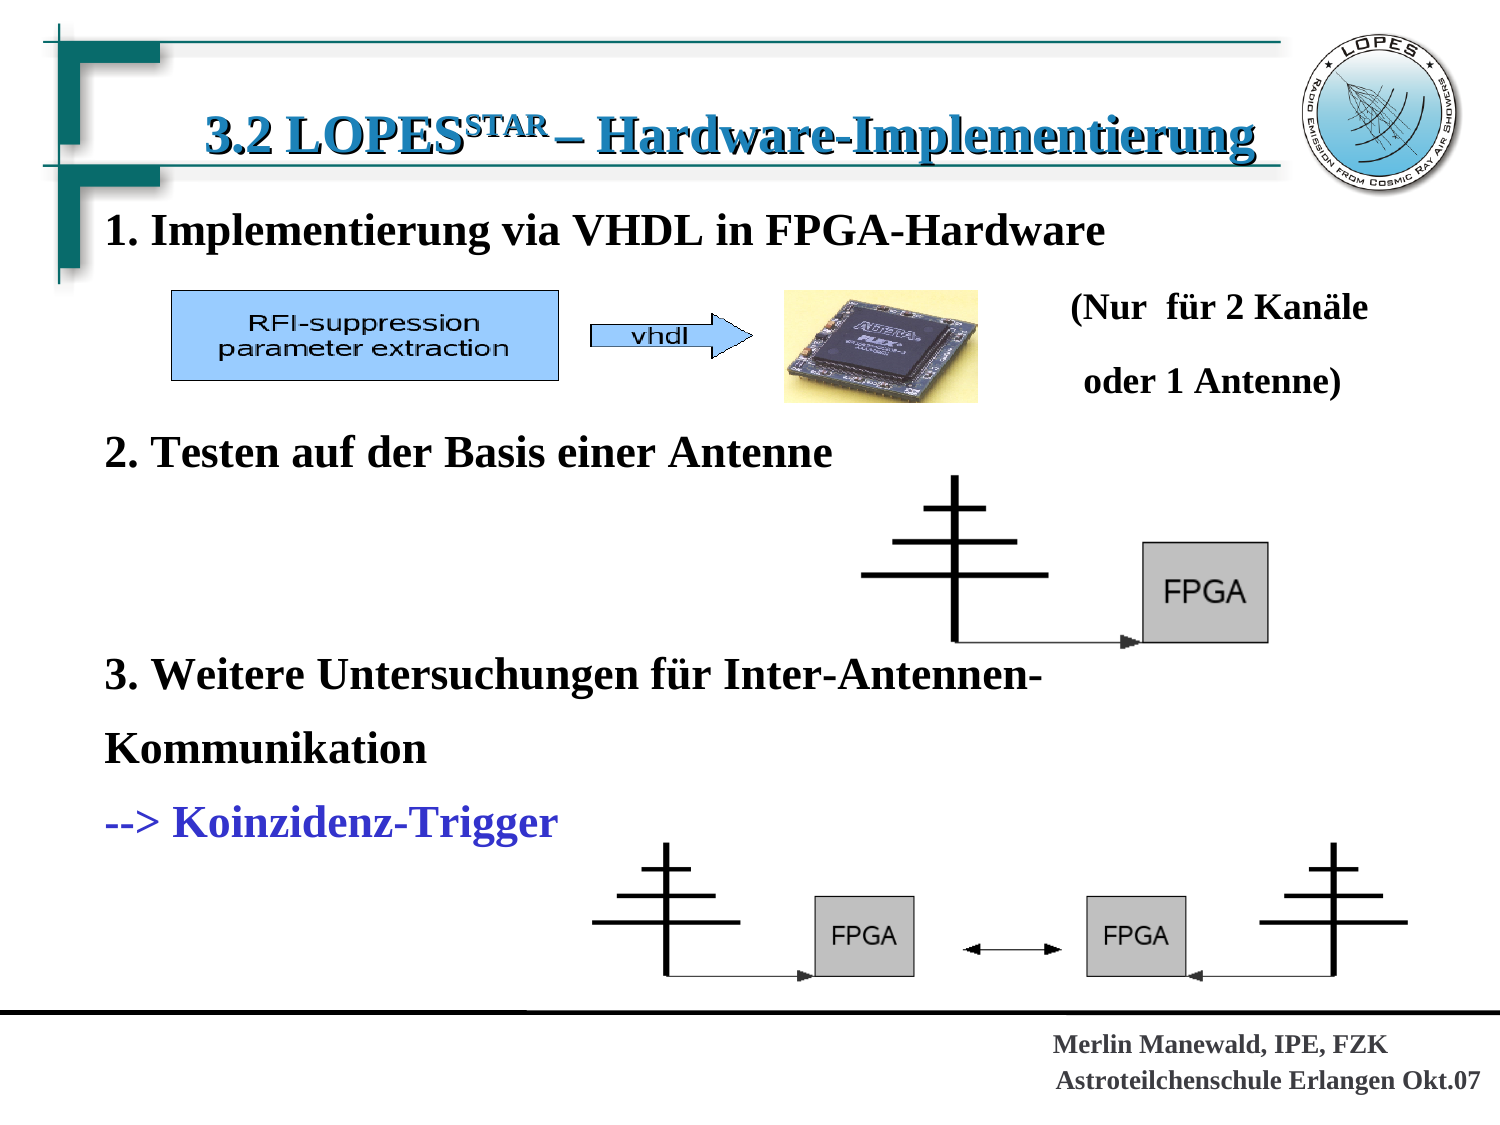

3.2 LOPESSTAR – Hardware-Implementierung
1. Implementierung via VHDL in FPGA-Hardware
 (Nur für 2 Kanäle
 oder 1 Antenne)
2. Testen auf der Basis einer Antenne
3. Weitere Untersuchungen für Inter-Antennen-
Kommunikation
--> Koinzidenz-Trigger